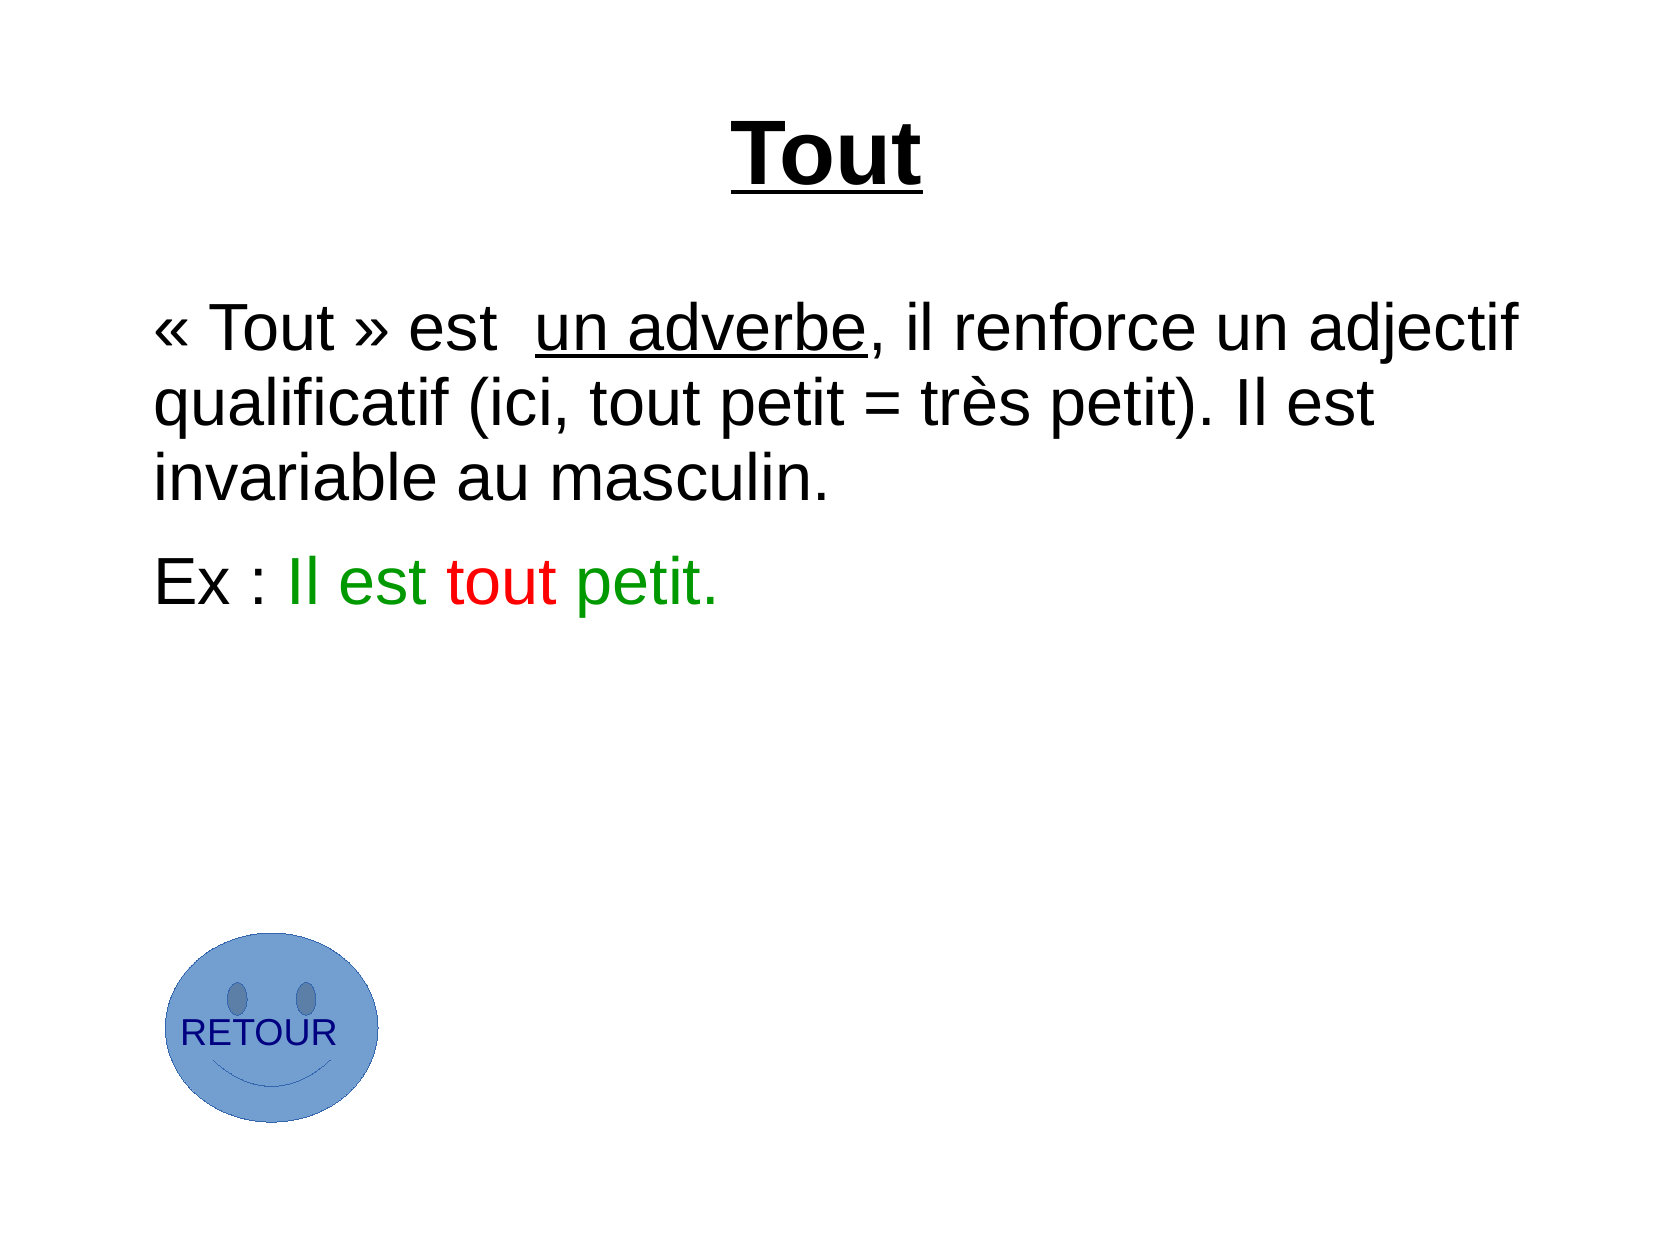

# Tout
« Tout » est un adverbe, il renforce un adjectif qualificatif (ici, tout petit = très petit). Il est invariable au masculin.
Ex : Il est tout petit.
RETOUR